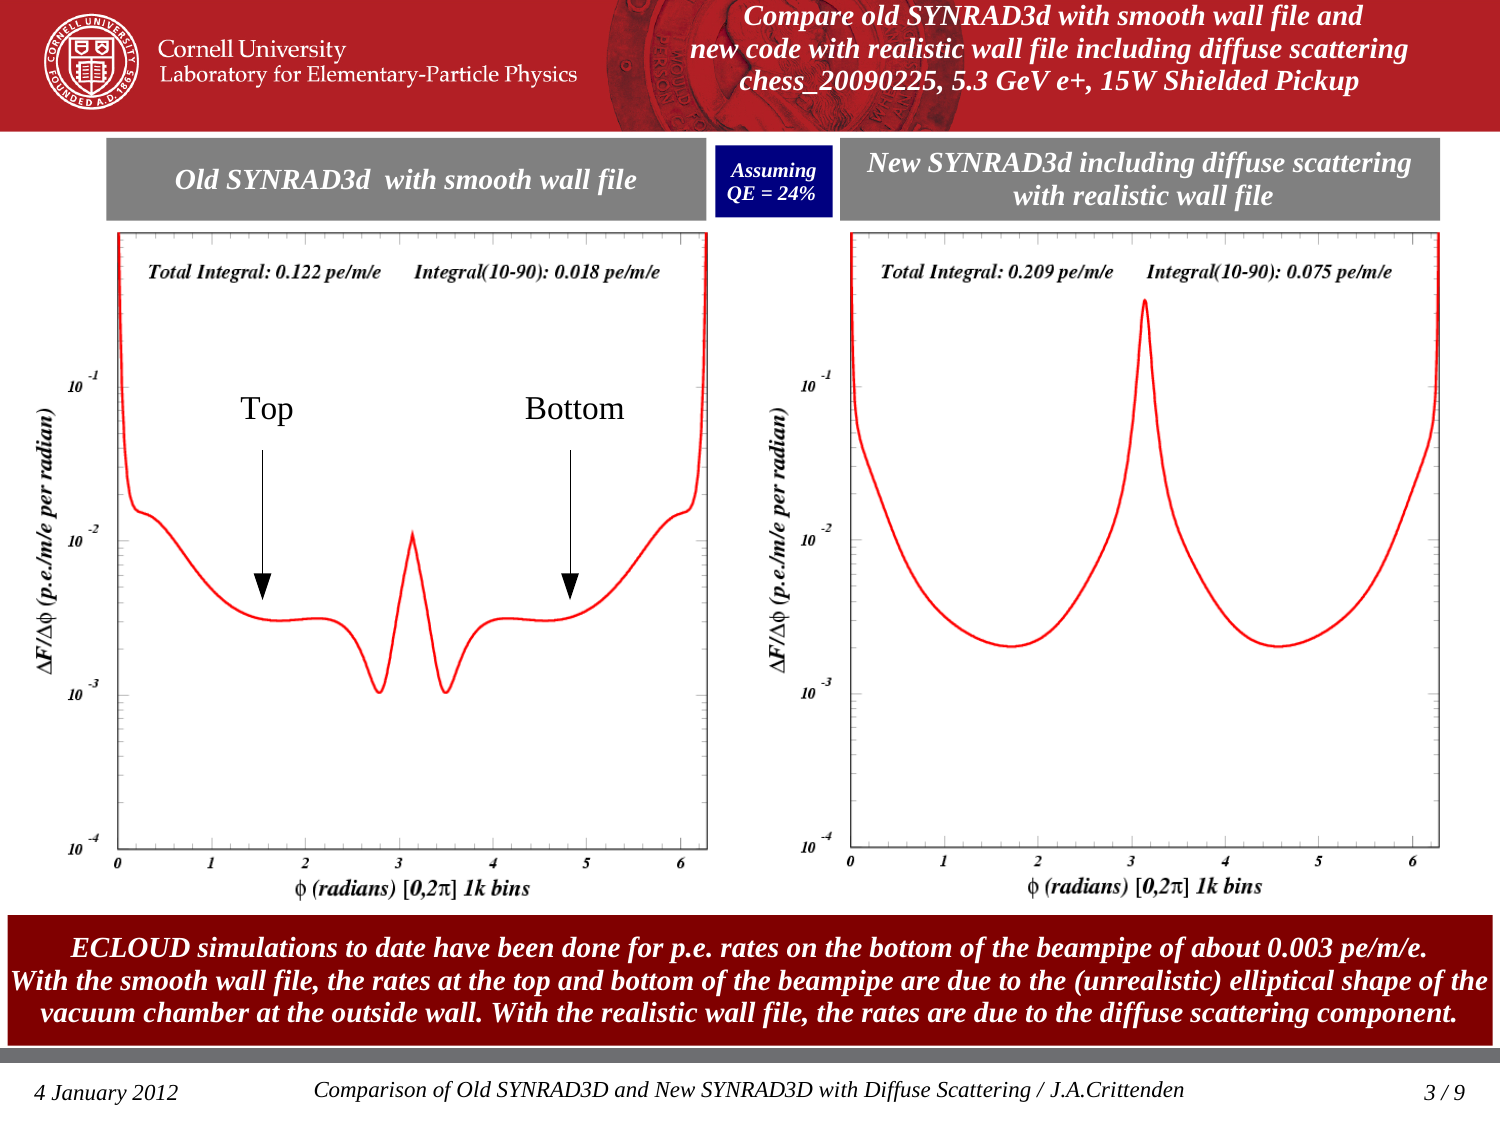

Compare old SYNRAD3d with smooth wall file and
new code with realistic wall file including diffuse scattering
chess_20090225, 5.3 GeV e+, 15W Shielded Pickup
Old SYNRAD3d with smooth wall file
New SYNRAD3d including diffuse scattering
 with realistic wall file
Assuming
QE = 24%
Top
Bottom
ECLOUD simulations to date have been done for p.e. rates on the bottom of the beampipe of about 0.003 pe/m/e.
With the smooth wall file, the rates at the top and bottom of the beampipe are due to the (unrealistic) elliptical shape of the vacuum chamber at the outside wall. With the realistic wall file, the rates are due to the diffuse scattering component.